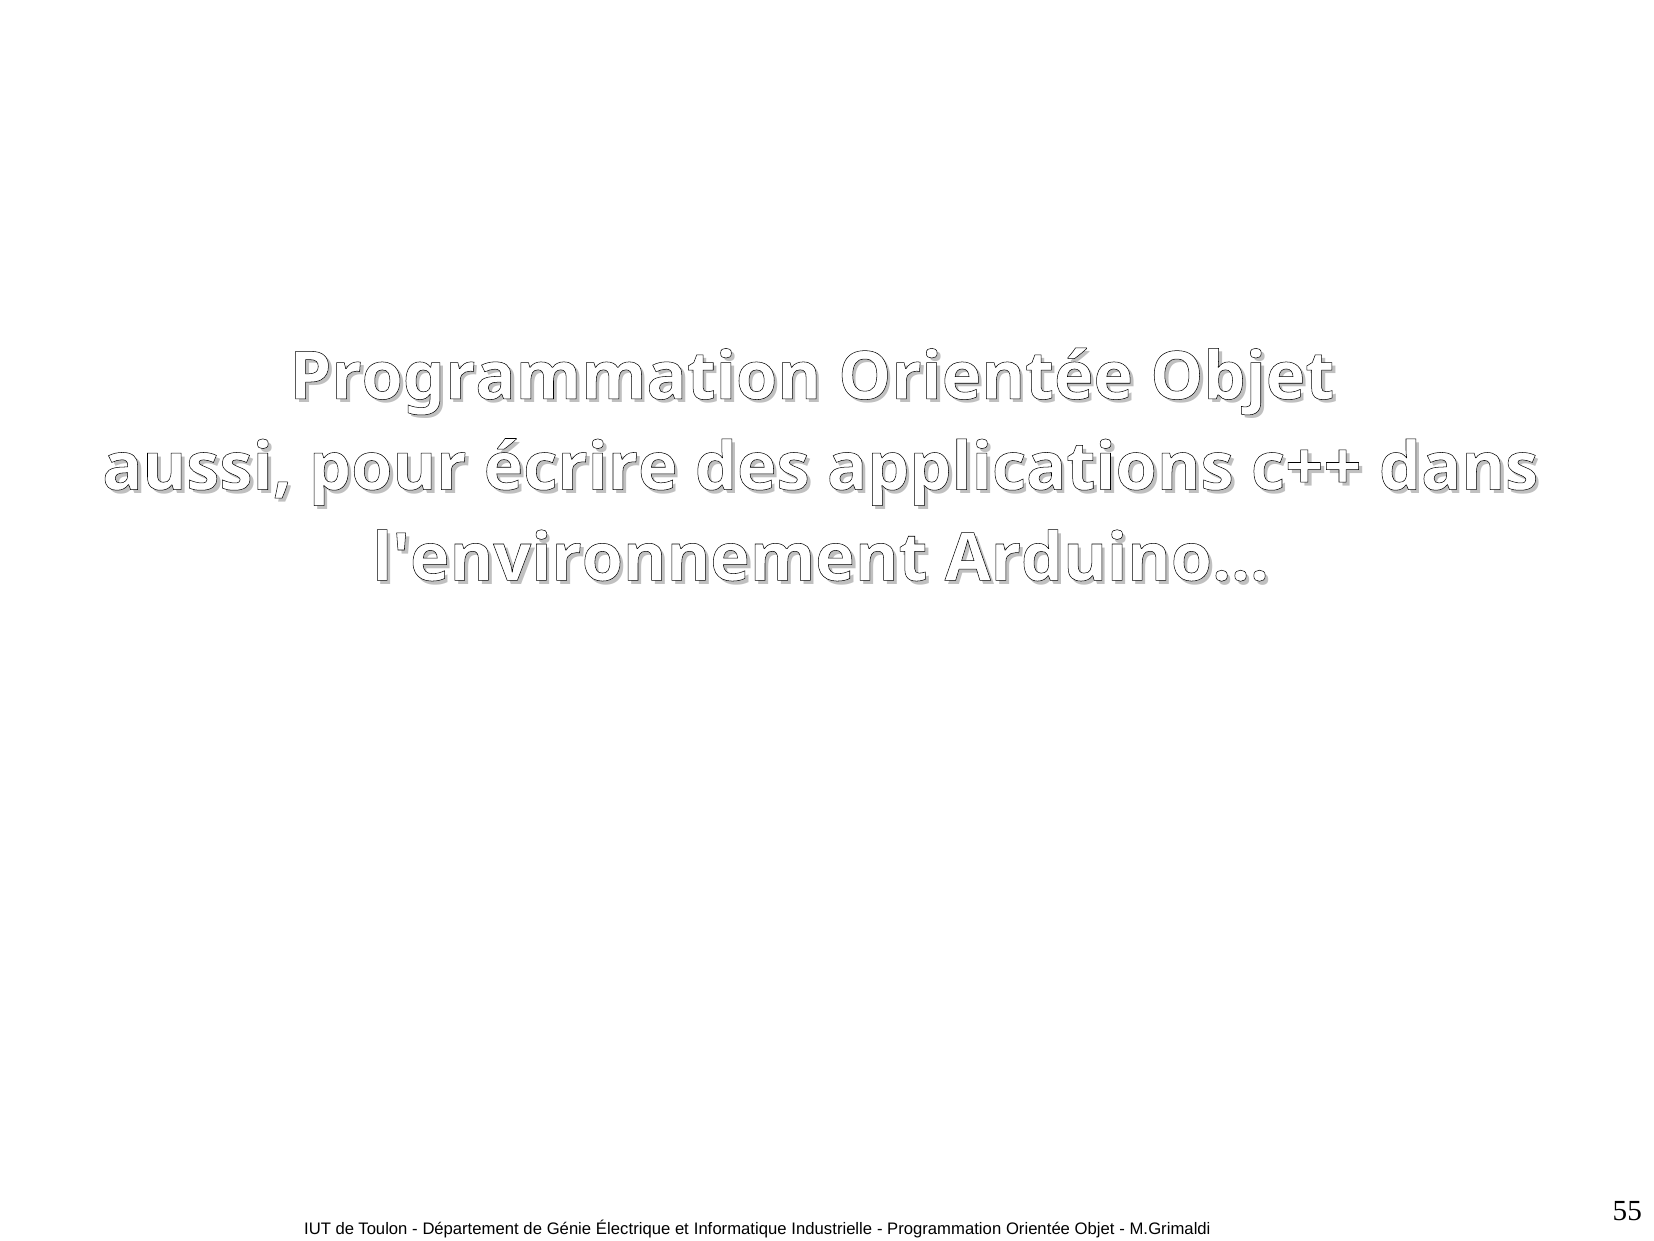

# Programmation Orientée Objet aussi, pour écrire des applications c++ dans l'environnement Arduino...